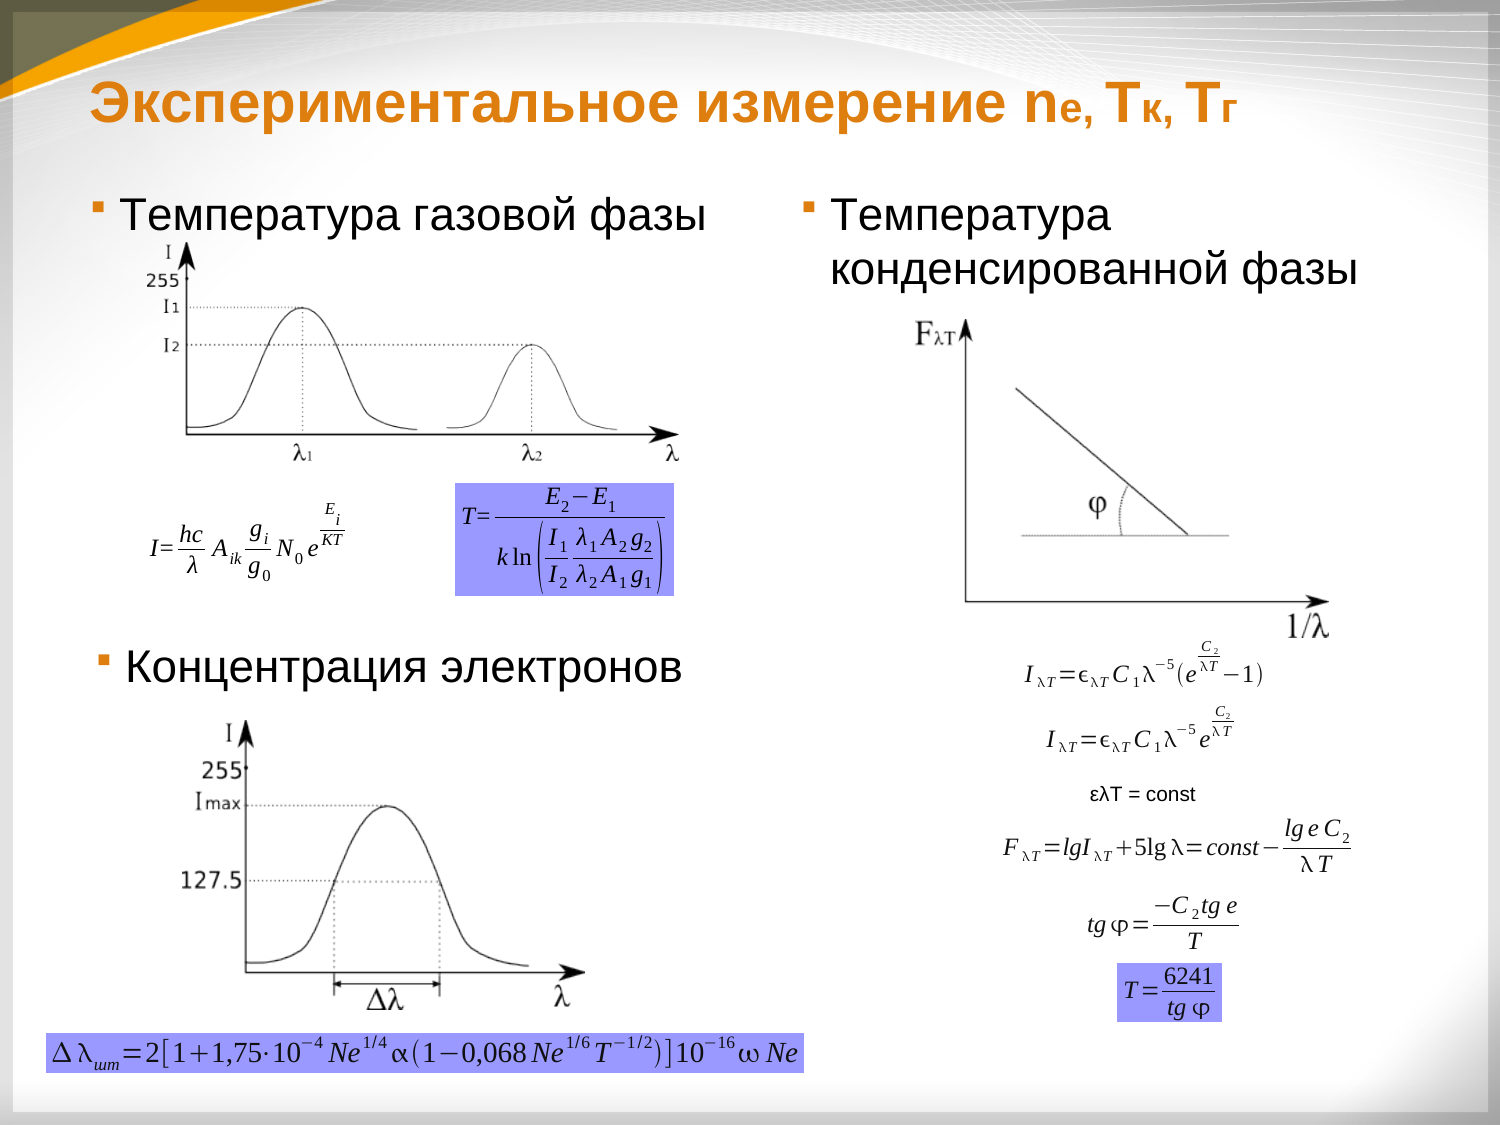

# Экспериментальное измерение nе, Тк, Тг
Температура газовой фазы
Температура конденсированной фазы
Концентрация электронов
ελТ = const